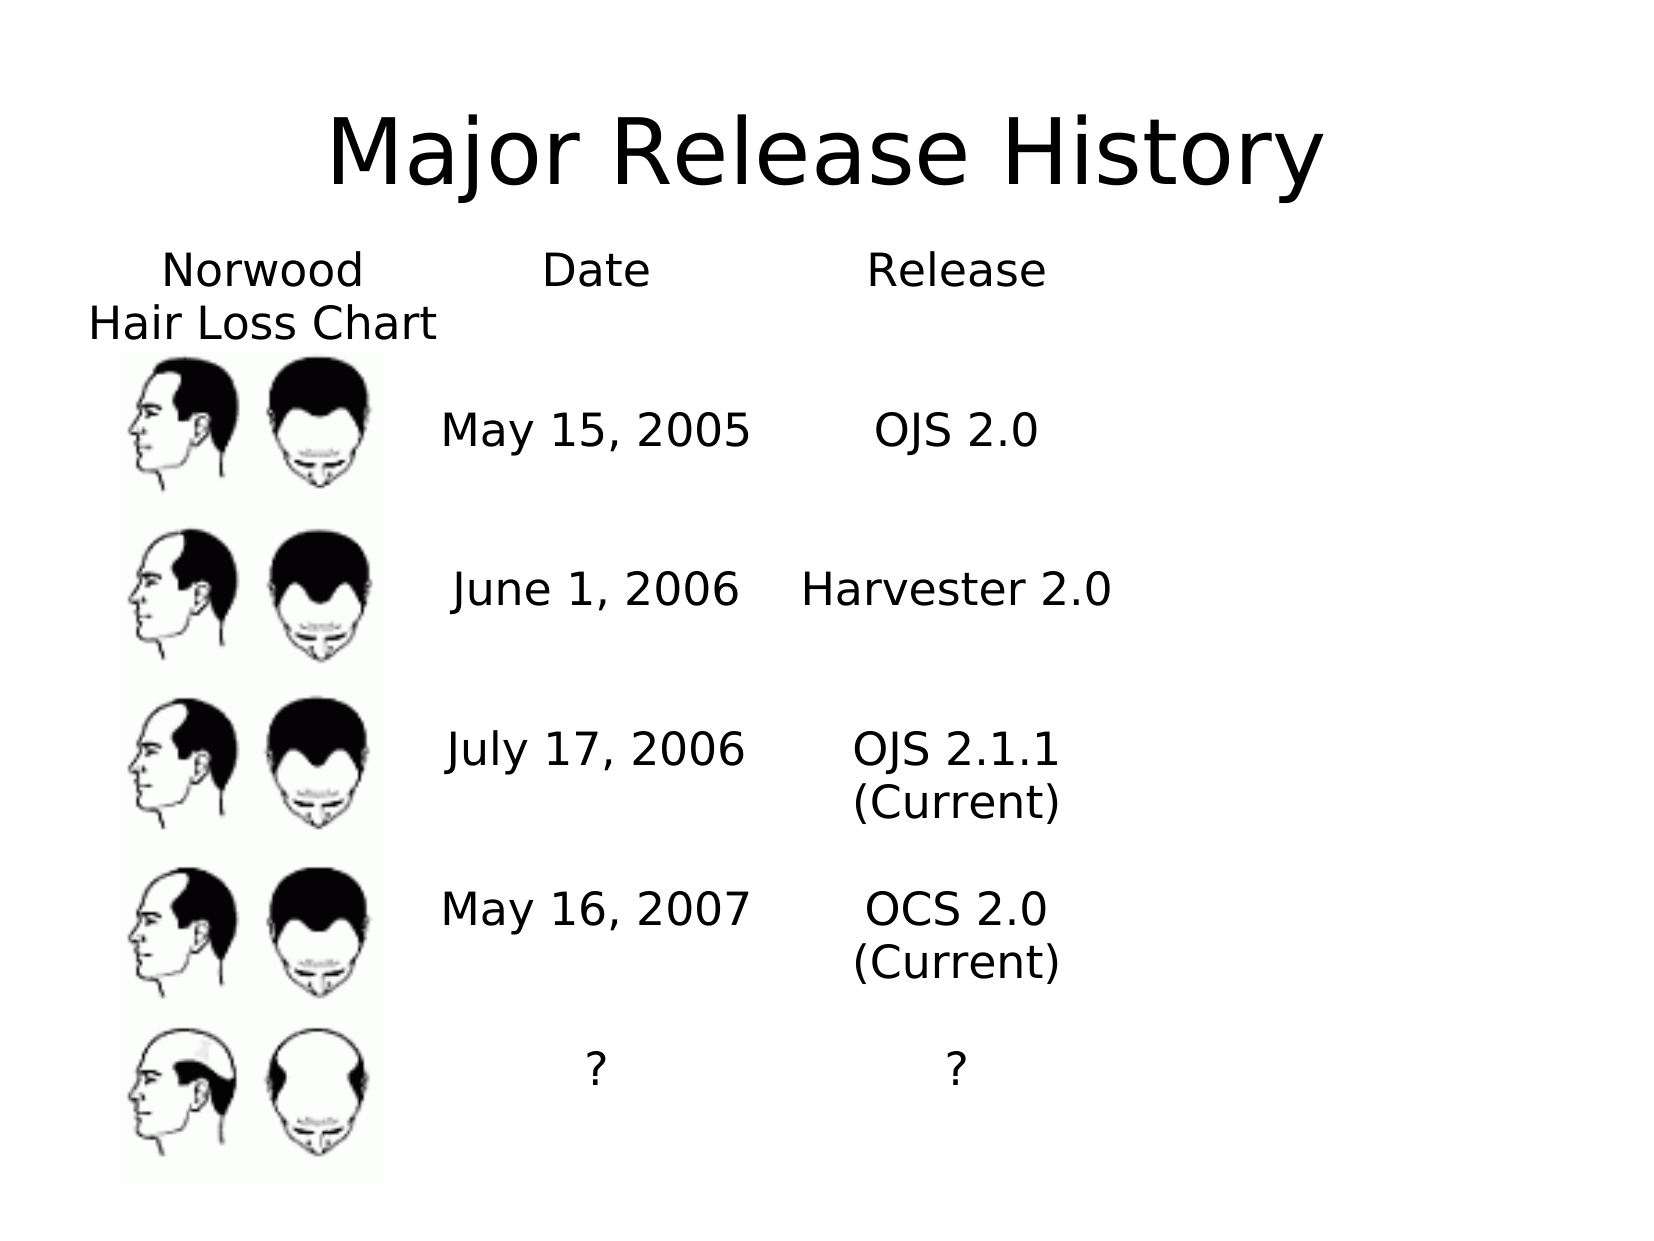

# Major Release History
Norwood
Hair Loss Chart
Date
May 15, 2005
June 1, 2006
July 17, 2006
May 16, 2007
?
Release
OJS 2.0
Harvester 2.0
OJS 2.1.1 (Current)
OCS 2.0 (Current)
?